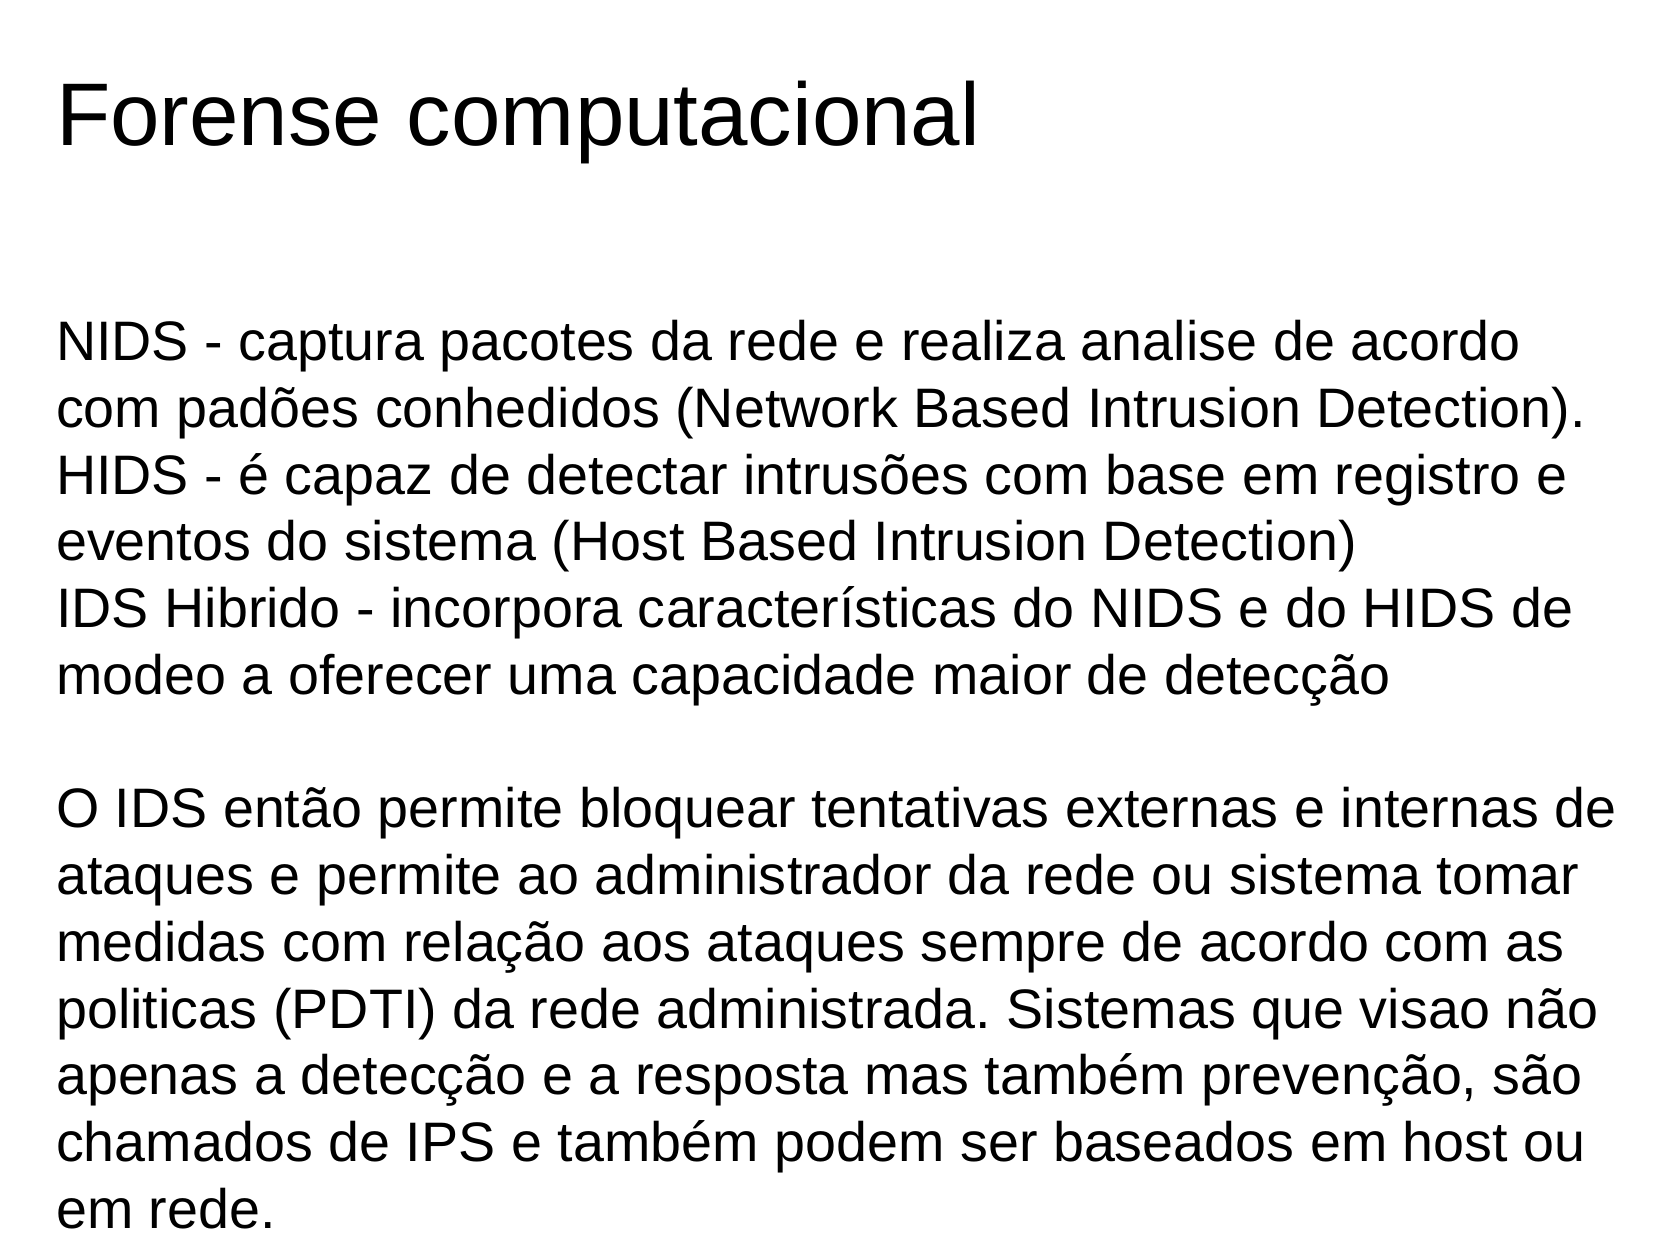

# Forense computacional
NIDS - captura pacotes da rede e realiza analise de acordo com padões conhedidos (Network Based Intrusion Detection).
HIDS - é capaz de detectar intrusões com base em registro e eventos do sistema (Host Based Intrusion Detection)
IDS Hibrido - incorpora características do NIDS e do HIDS de modeo a oferecer uma capacidade maior de detecção
O IDS então permite bloquear tentativas externas e internas de ataques e permite ao administrador da rede ou sistema tomar medidas com relação aos ataques sempre de acordo com as politicas (PDTI) da rede administrada. Sistemas que visao não apenas a detecção e a resposta mas também prevenção, são chamados de IPS e também podem ser baseados em host ou em rede.